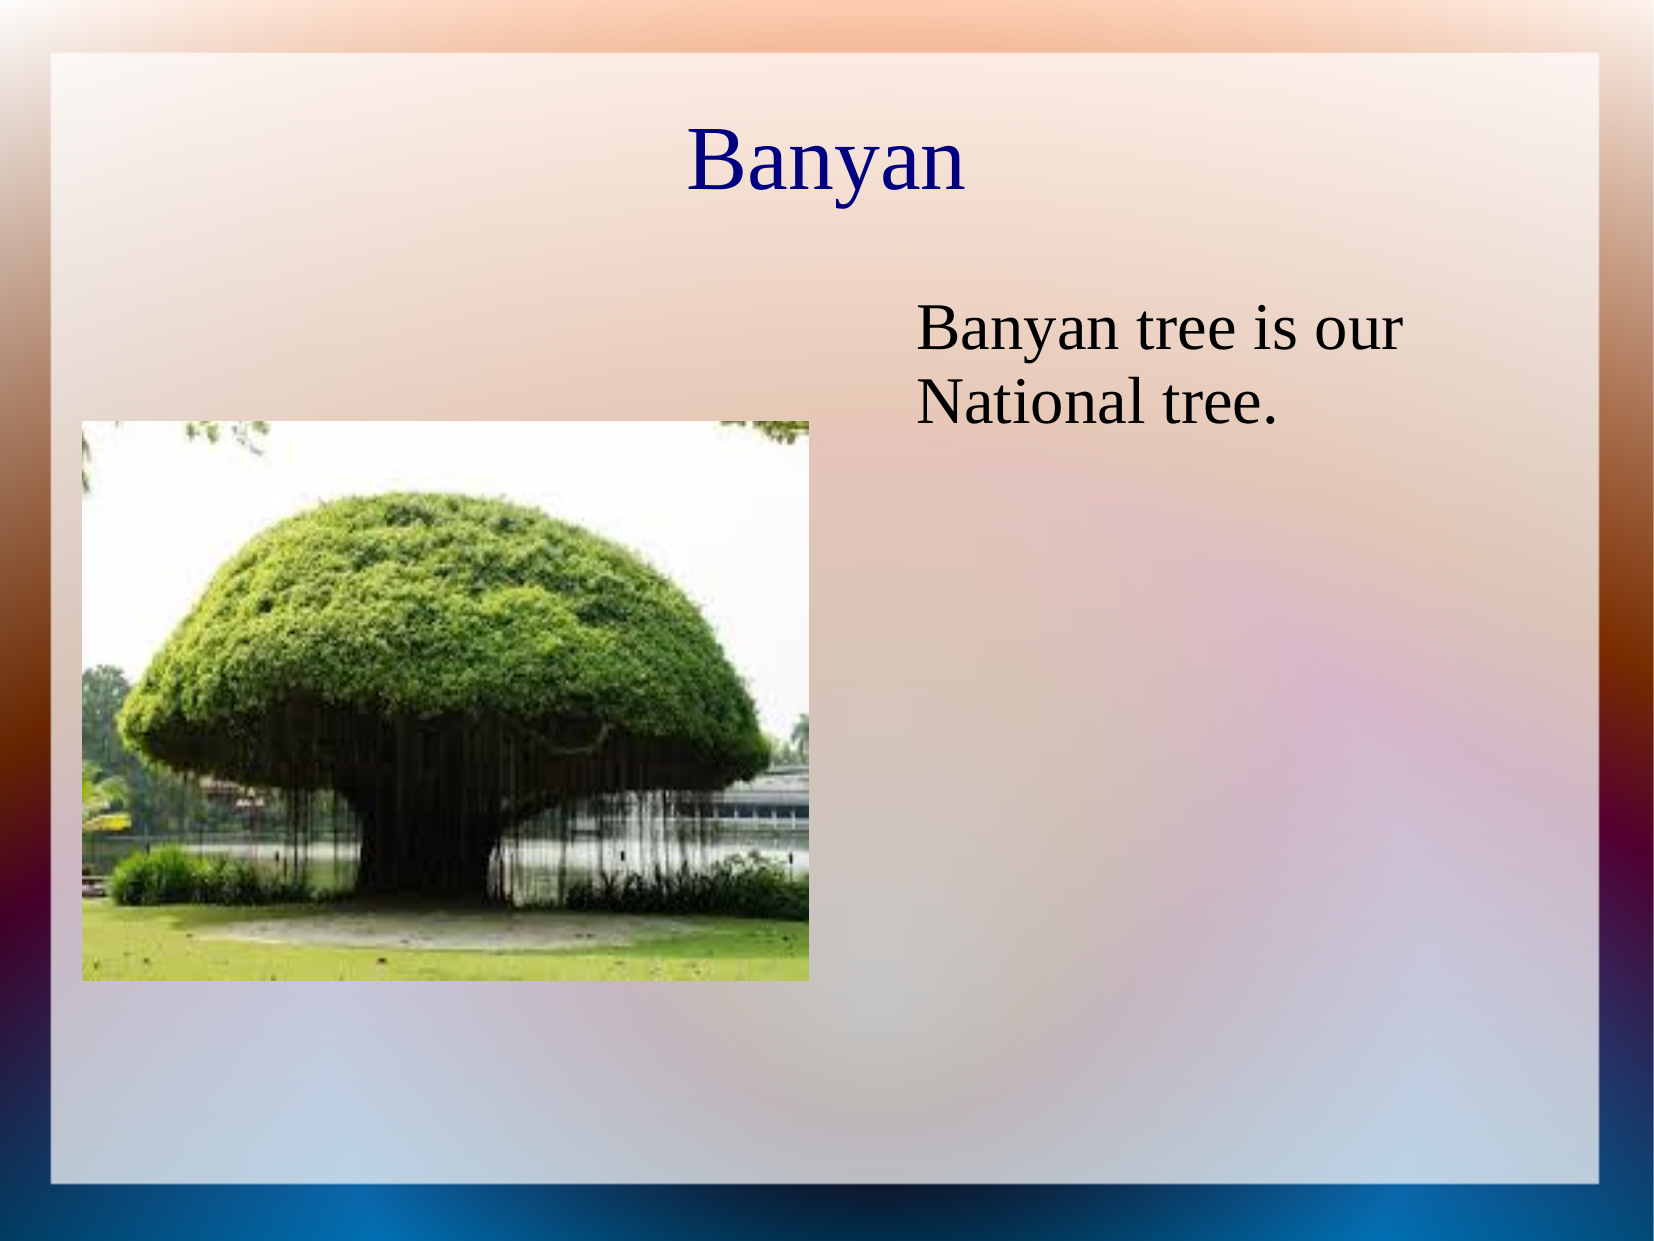

# Banyan
Banyan tree is our National tree.